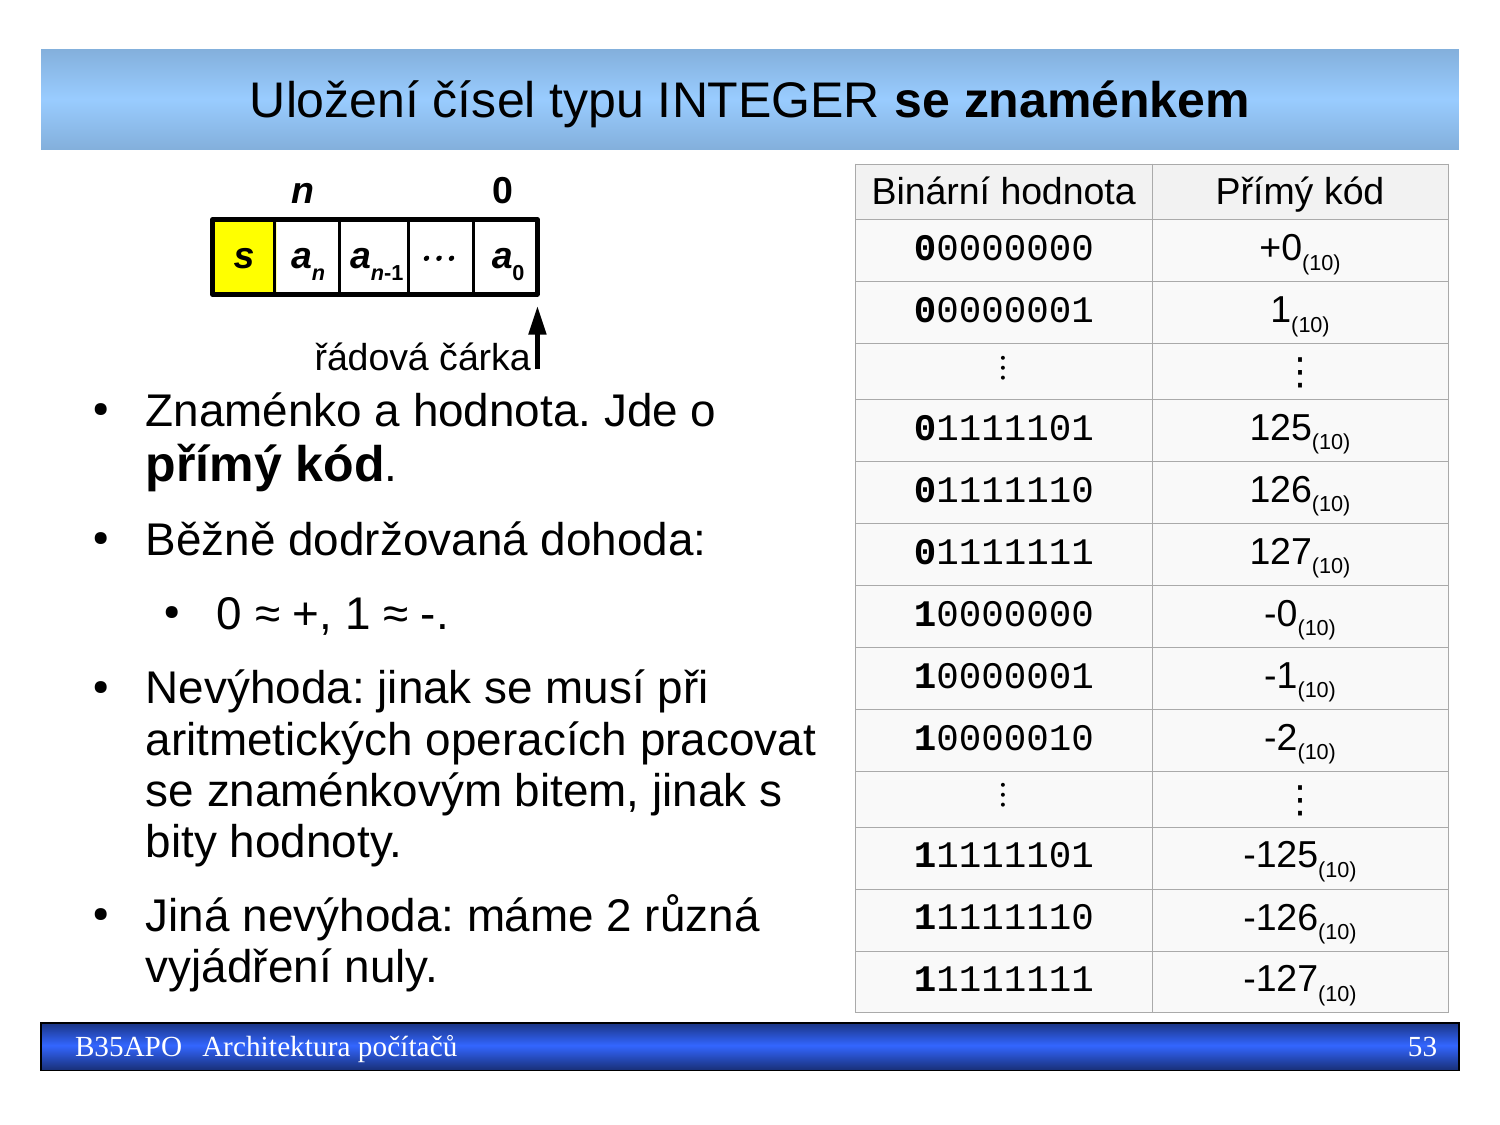

# Uložení čísel typu INTEGER se znaménkem
n
0
s
an
an-1
…
a0
řádová čárka
| Binární hodnota | Přímý kód |
| --- | --- |
| 00000000 | +0(10) |
| 00000001 | 1(10) |
| ⋮ | ⋮ |
| 01111101 | 125(10) |
| 01111110 | 126(10) |
| 01111111 | 127(10) |
| 10000000 | -0(10) |
| 10000001 | -1(10) |
| 10000010 | -2(10) |
| ⋮ | ⋮ |
| 11111101 | -125(10) |
| 11111110 | -126(10) |
| 11111111 | -127(10) |
Znaménko a hodnota. Jde o přímý kód.
Běžně dodržovaná dohoda:
0 ≈ +, 1 ≈ -.
Nevýhoda: jinak se musí při aritmetických operacích pracovat se znaménkovým bitem, jinak s bity hodnoty.
Jiná nevýhoda: máme 2 různá vyjádření nuly.
B35APO Architektura počítačů
53